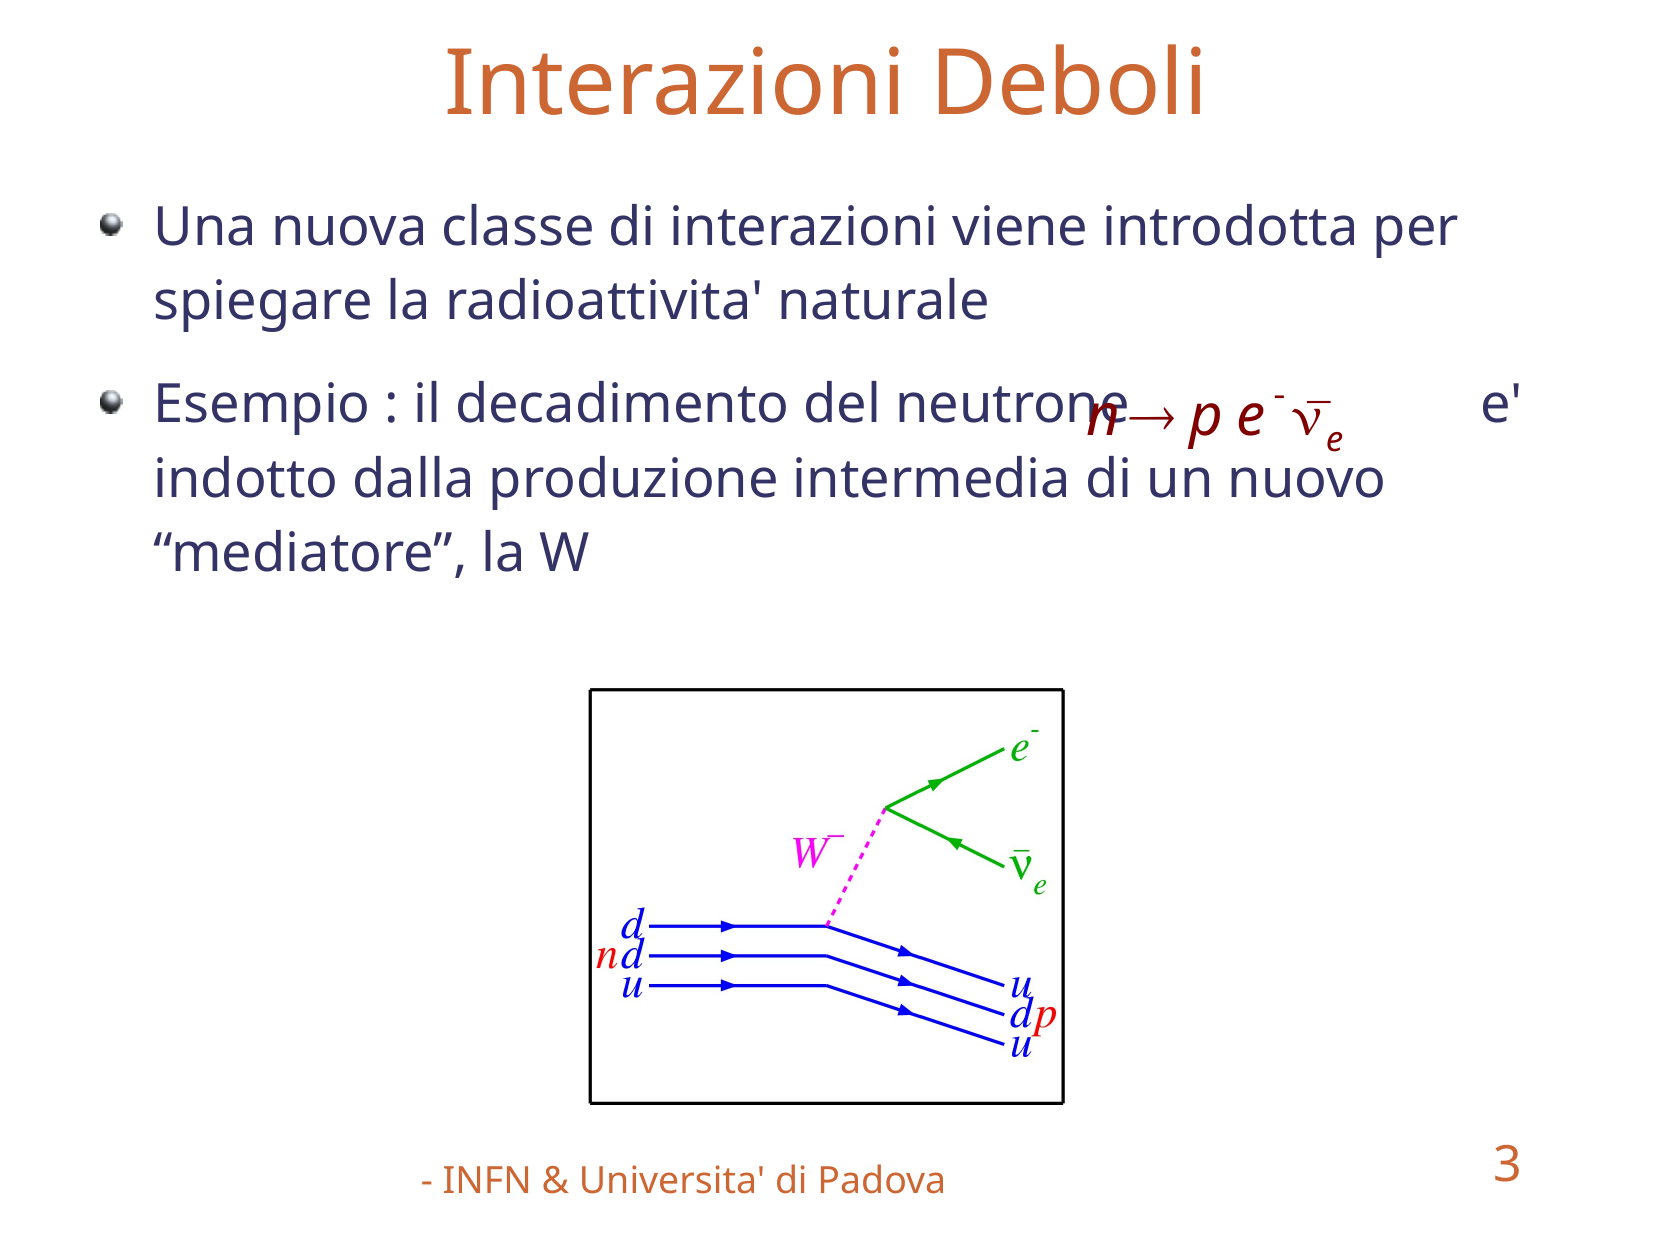

# Interazioni Deboli
Una nuova classe di interazioni viene introdotta per spiegare la radioattivita' naturale
Esempio : il decadimento del neutrone e' indotto dalla produzione intermedia di un nuovo “mediatore”, la W